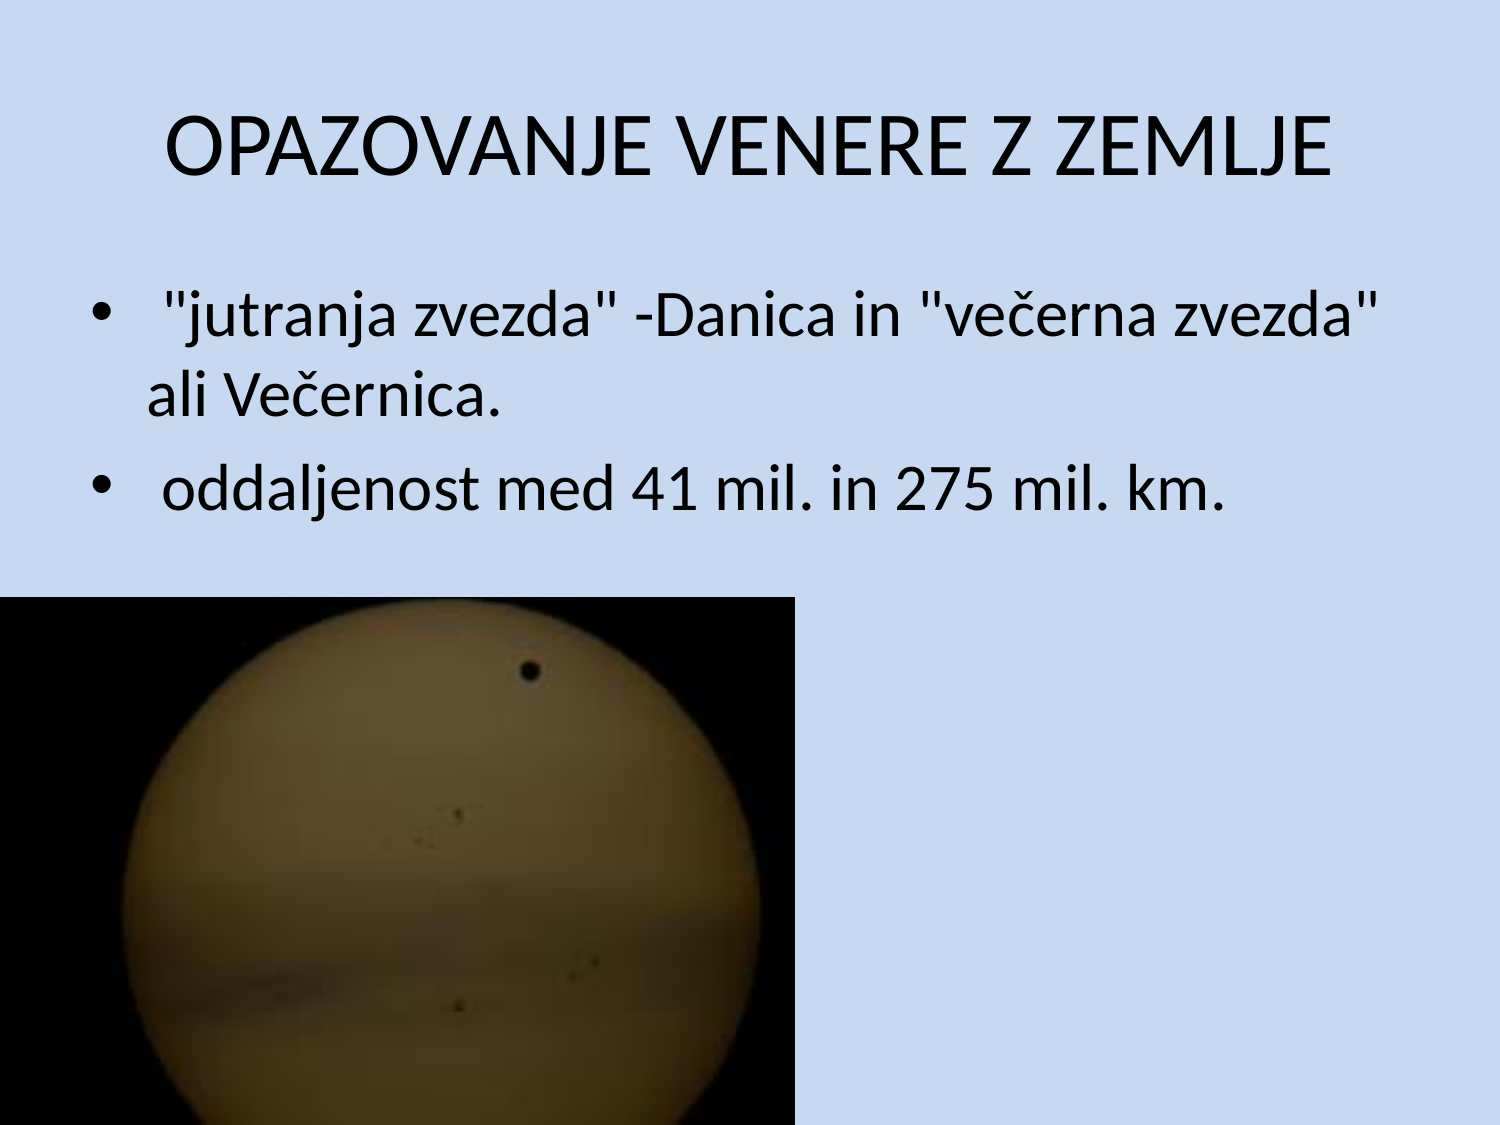

# OPAZOVANJE VENERE Z ZEMLJE
 "jutranja zvezda" -Danica in "večerna zvezda" ali Večernica.
 oddaljenost med 41 mil. in 275 mil. km.